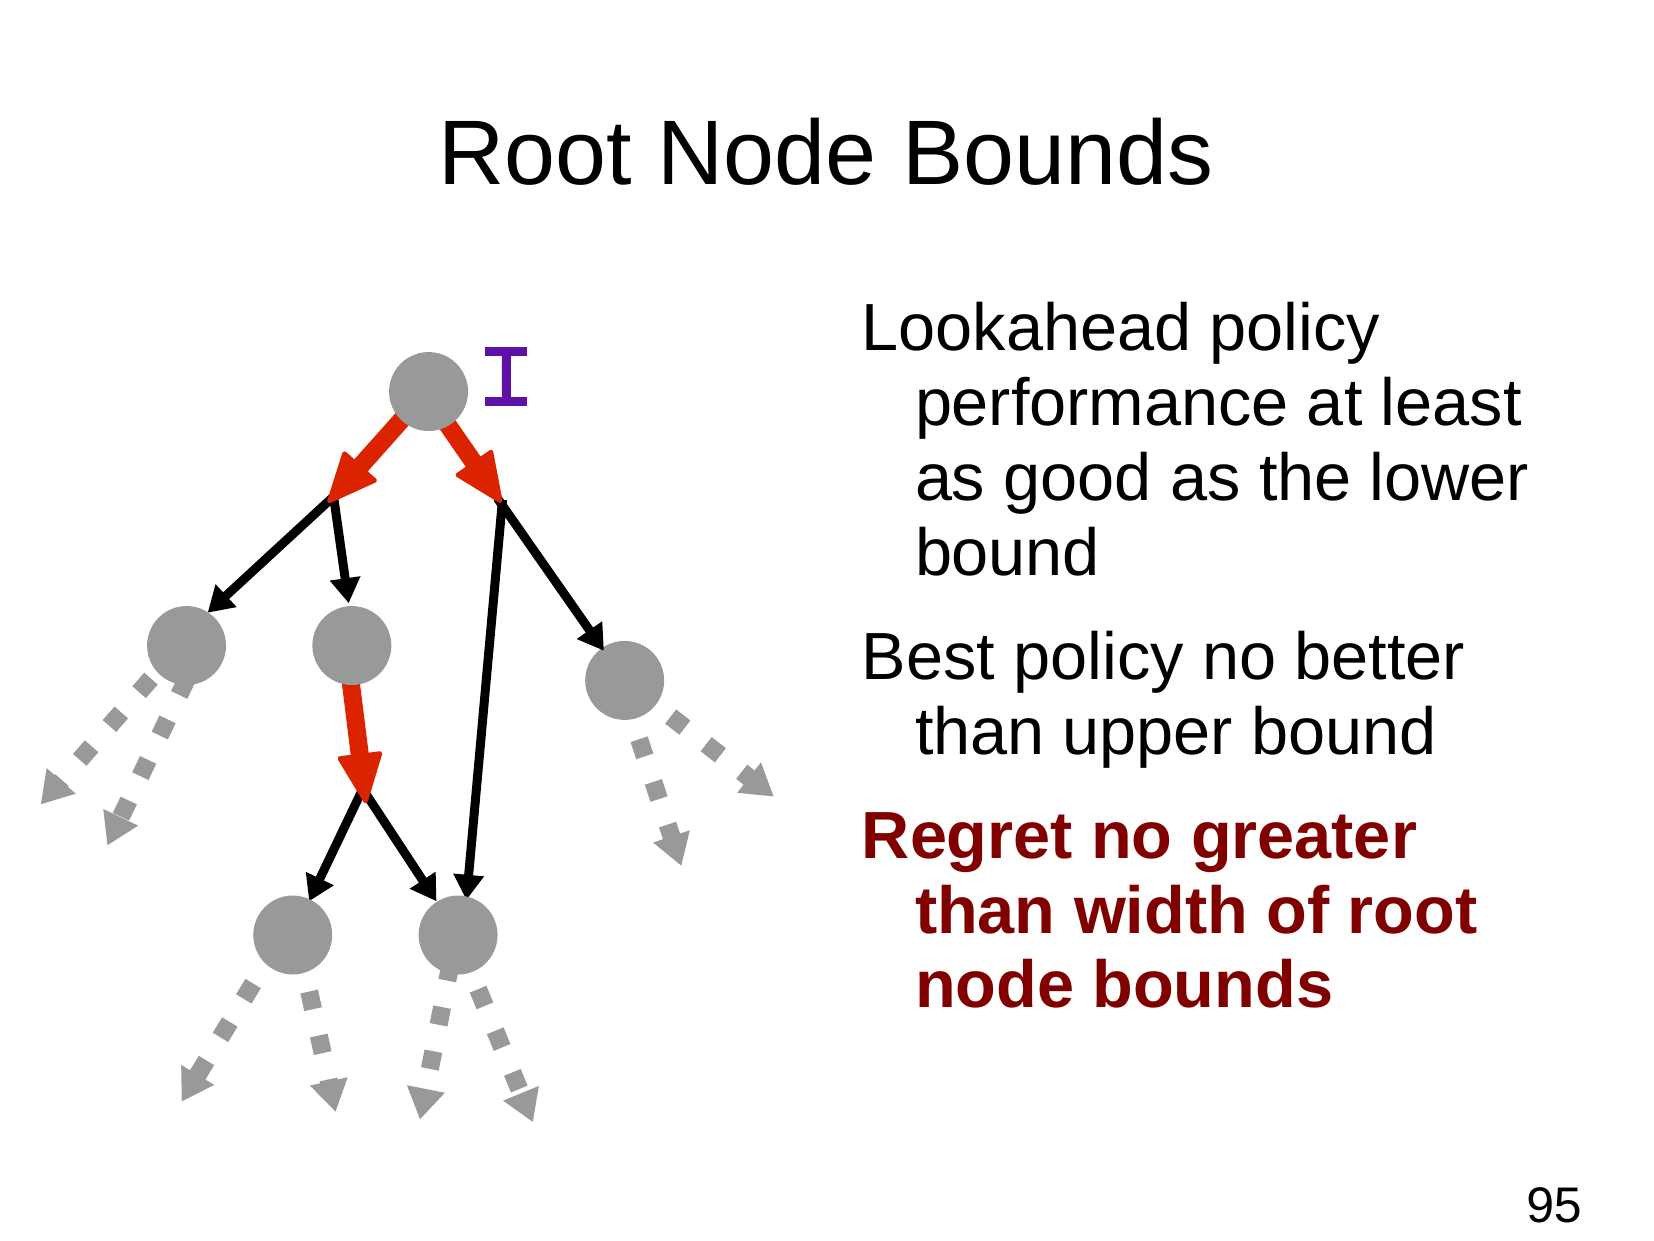

# Root Node Bounds
Lookahead policy performance at least as good as the lower bound
Best policy no better than upper bound
Regret no greater than width of root node bounds